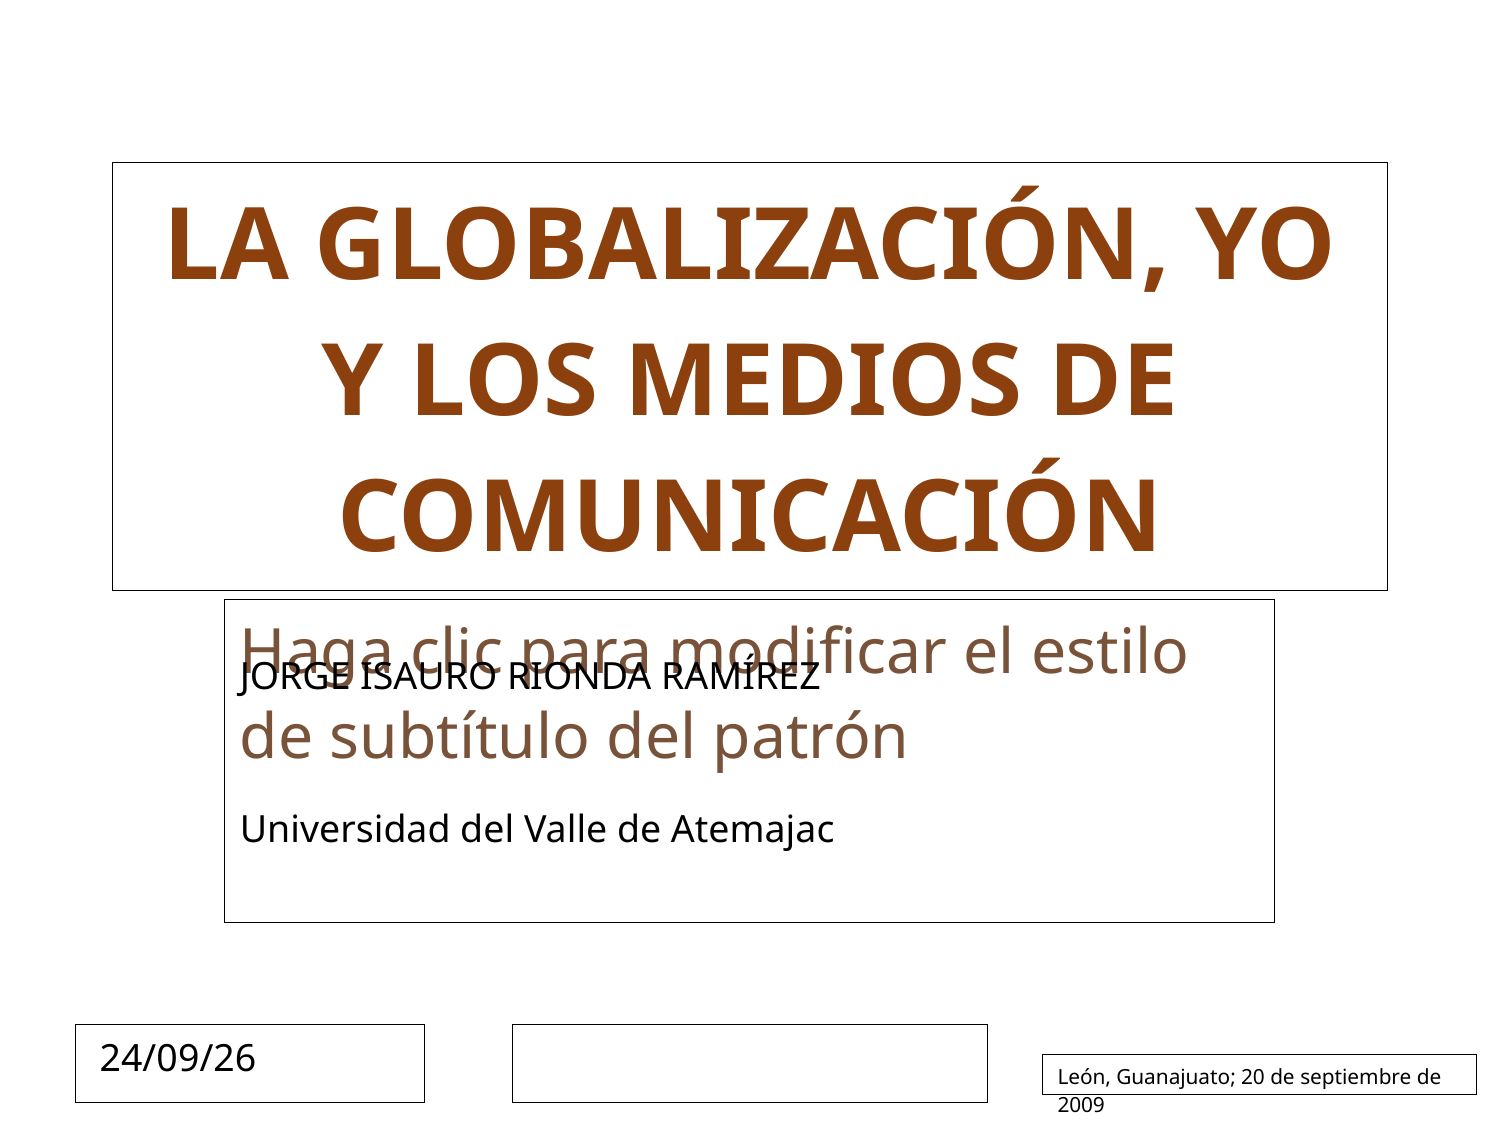

# LA GLOBALIZACIÓN, YO Y LOS MEDIOS DE COMUNICACIÓN
JORGE ISAURO RIONDA RAMÍREZ
Universidad del Valle de Atemajac
León, Guanajuato; 20 de septiembre de 2009